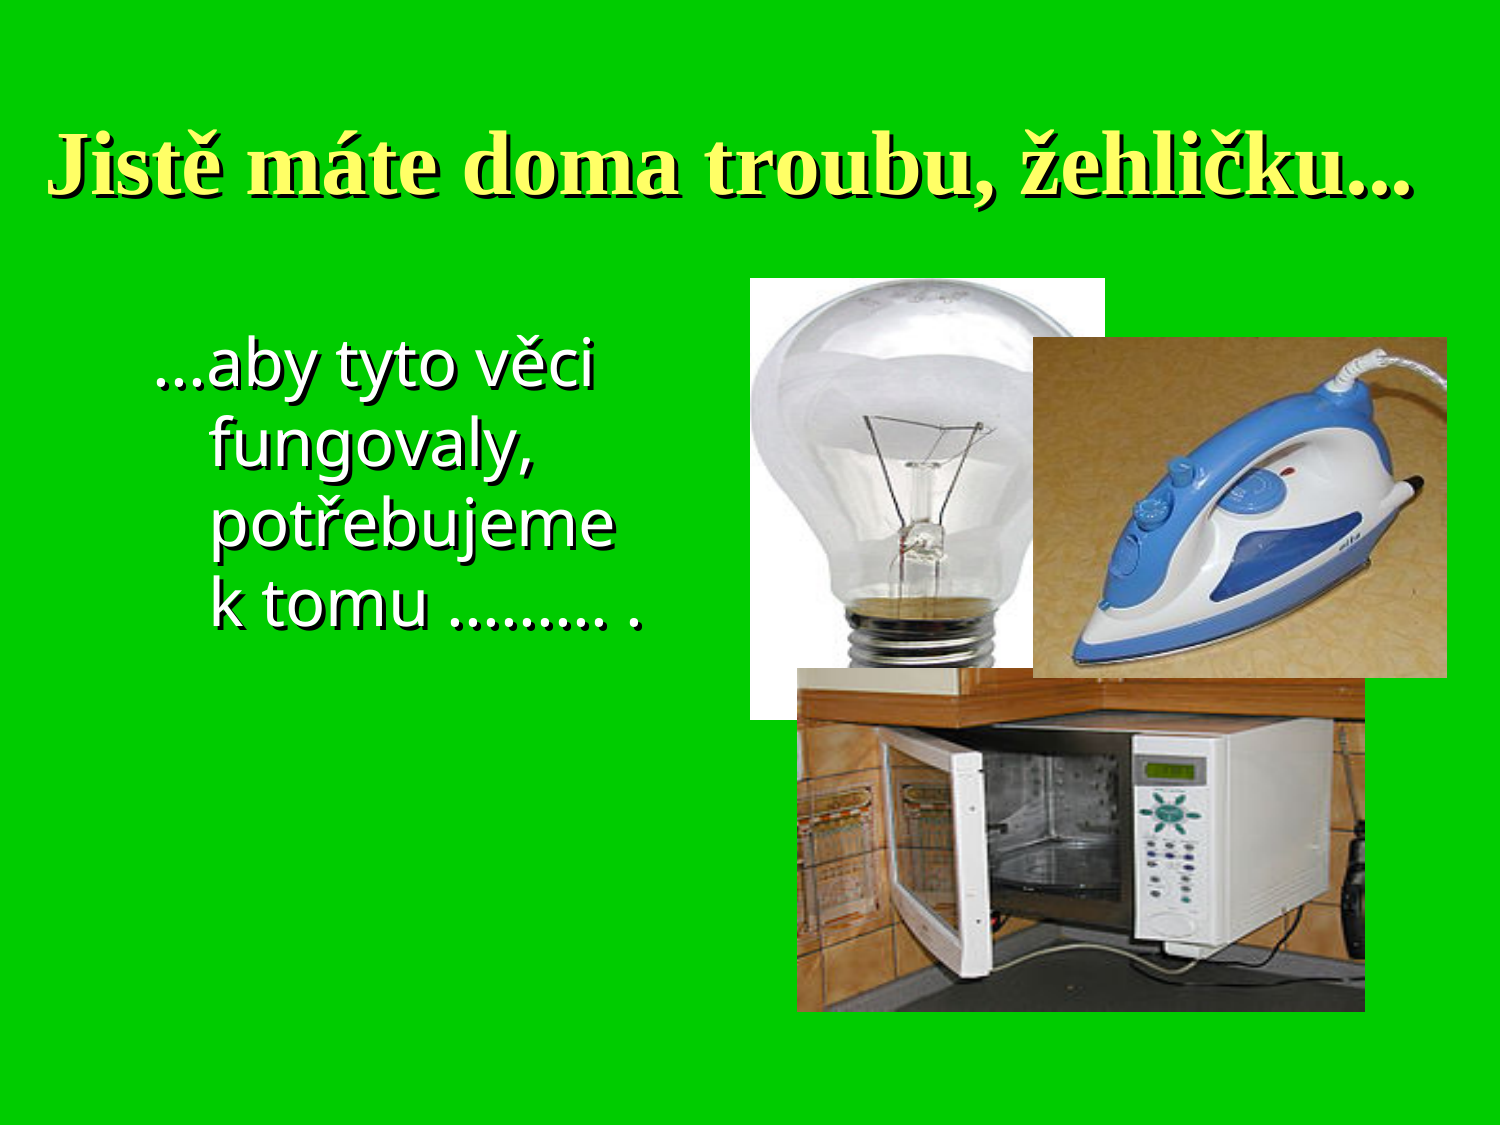

# Jistě máte doma troubu, žehličku...
...aby tyto věci fungovaly, potřebujeme
k tomu ......... .